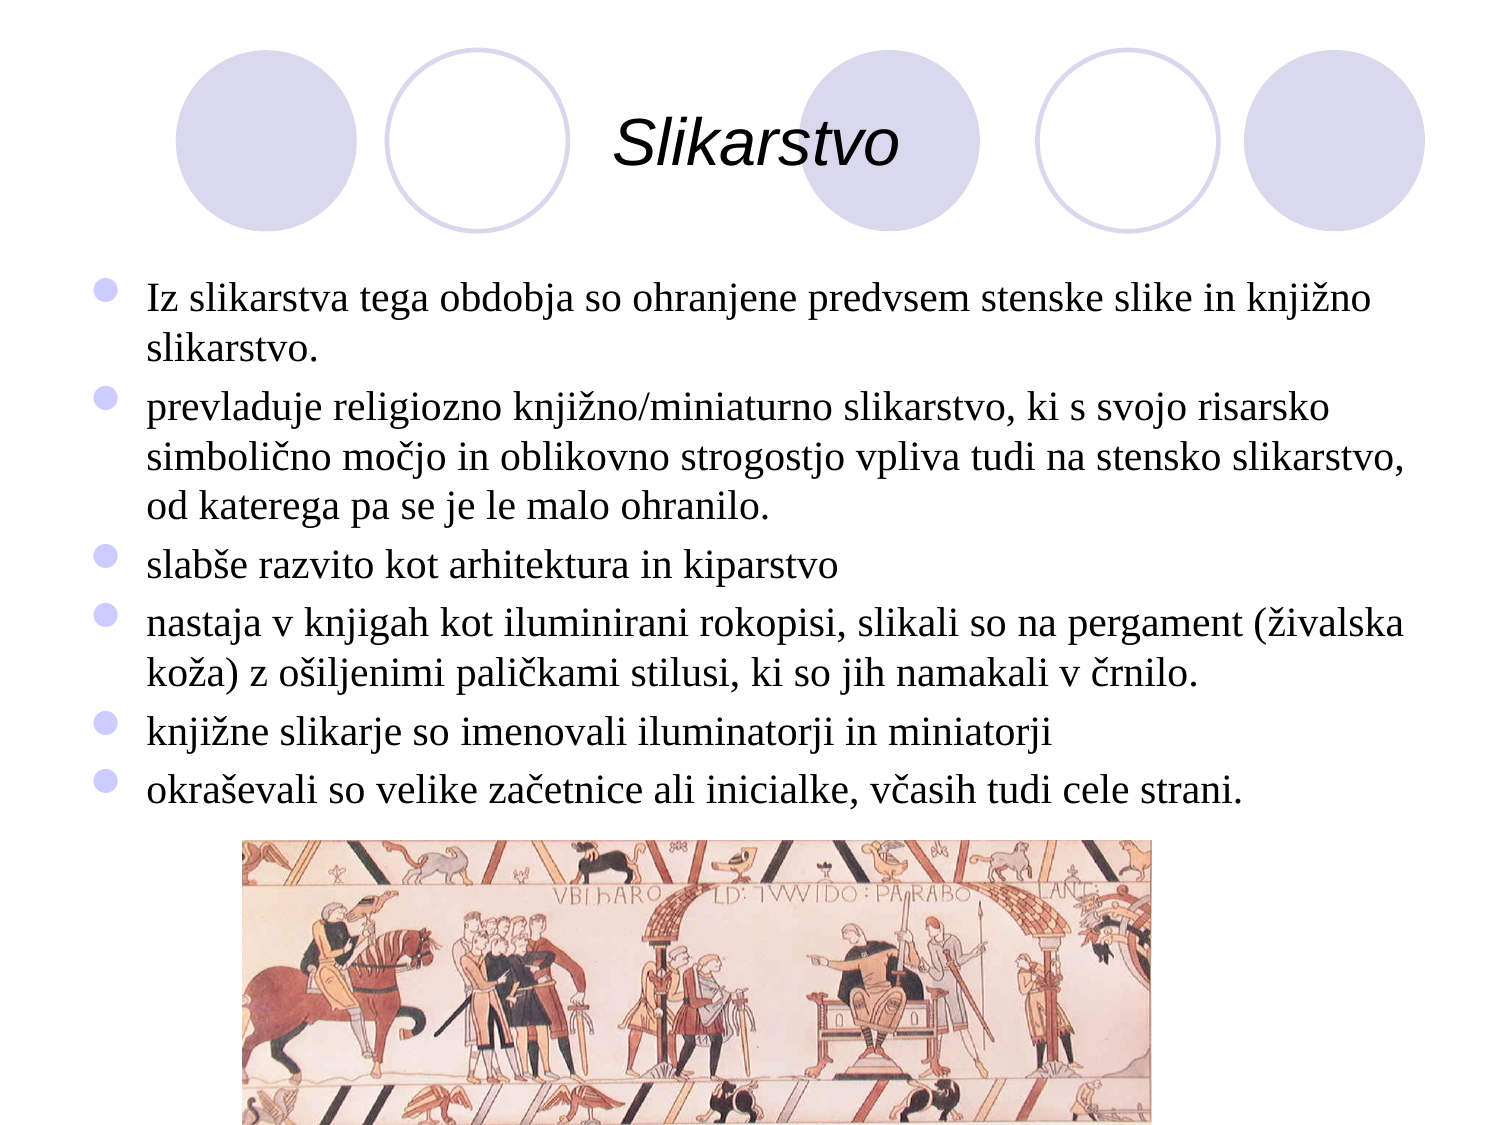

# Slikarstvo
Iz slikarstva tega obdobja so ohranjene predvsem stenske slike in knjižno slikarstvo.
prevladuje religiozno knjižno/miniaturno slikarstvo, ki s svojo risarsko simbolično močjo in oblikovno strogostjo vpliva tudi na stensko slikarstvo, od katerega pa se je le malo ohranilo.
slabše razvito kot arhitektura in kiparstvo
nastaja v knjigah kot iluminirani rokopisi, slikali so na pergament (živalska koža) z ošiljenimi paličkami stilusi, ki so jih namakali v črnilo.
knjižne slikarje so imenovali iluminatorji in miniatorji
okraševali so velike začetnice ali inicialke, včasih tudi cele strani.